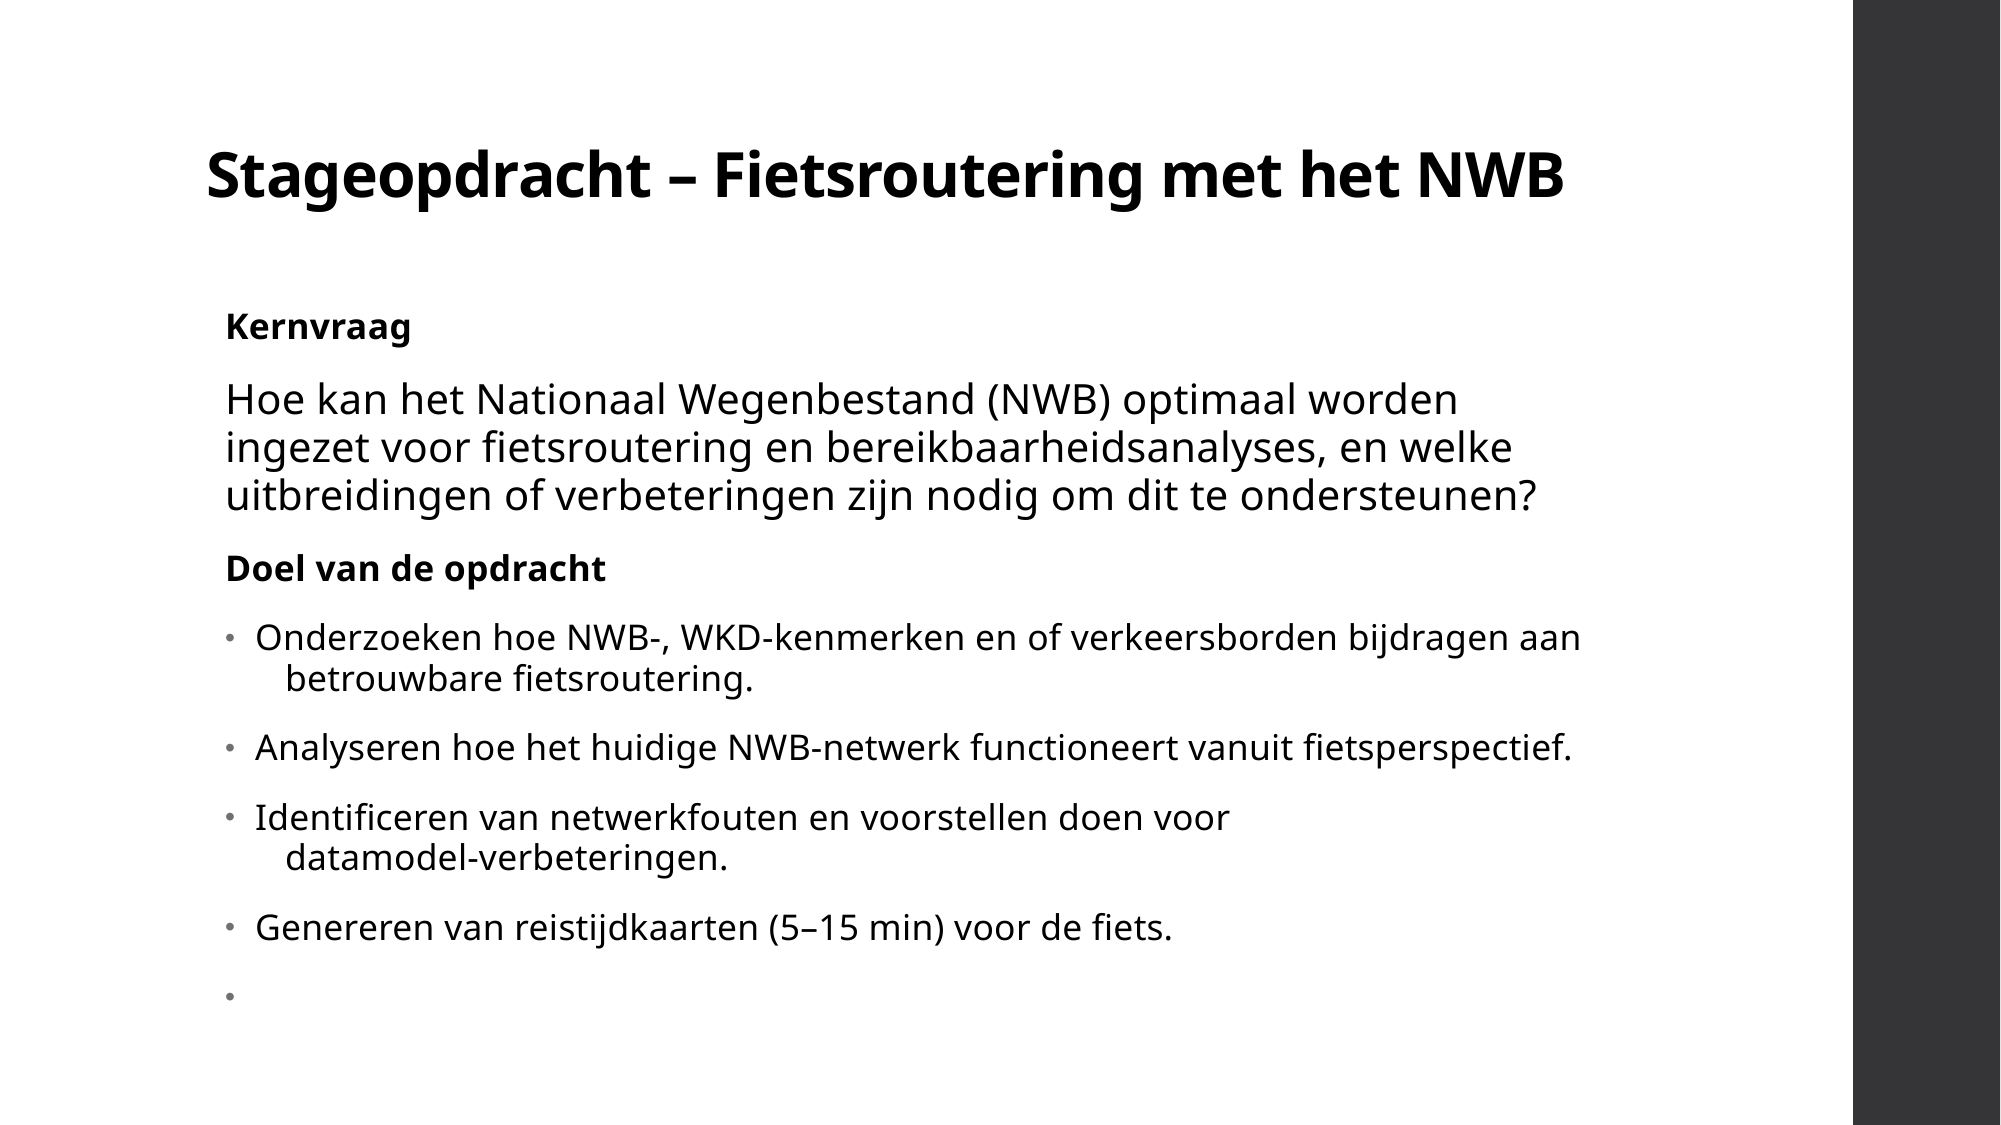

# Stageopdracht – Fietsroutering met het NWB
Kernvraag
Hoe kan het Nationaal Wegenbestand (NWB) optimaal worden ingezet voor fietsroutering en bereikbaarheidsanalyses, en welke uitbreidingen of verbeteringen zijn nodig om dit te ondersteunen?
Doel van de opdracht
Onderzoeken hoe NWB-, WKD‑kenmerken en of verkeersborden bijdragen aan betrouwbare fietsroutering.
Analyseren hoe het huidige NWB‑netwerk functioneert vanuit fietsperspectief.
Identificeren van netwerkfouten en voorstellen doen voor datamodel‑verbeteringen.
Genereren van reistijdkaarten (5–15 min) voor de fiets.